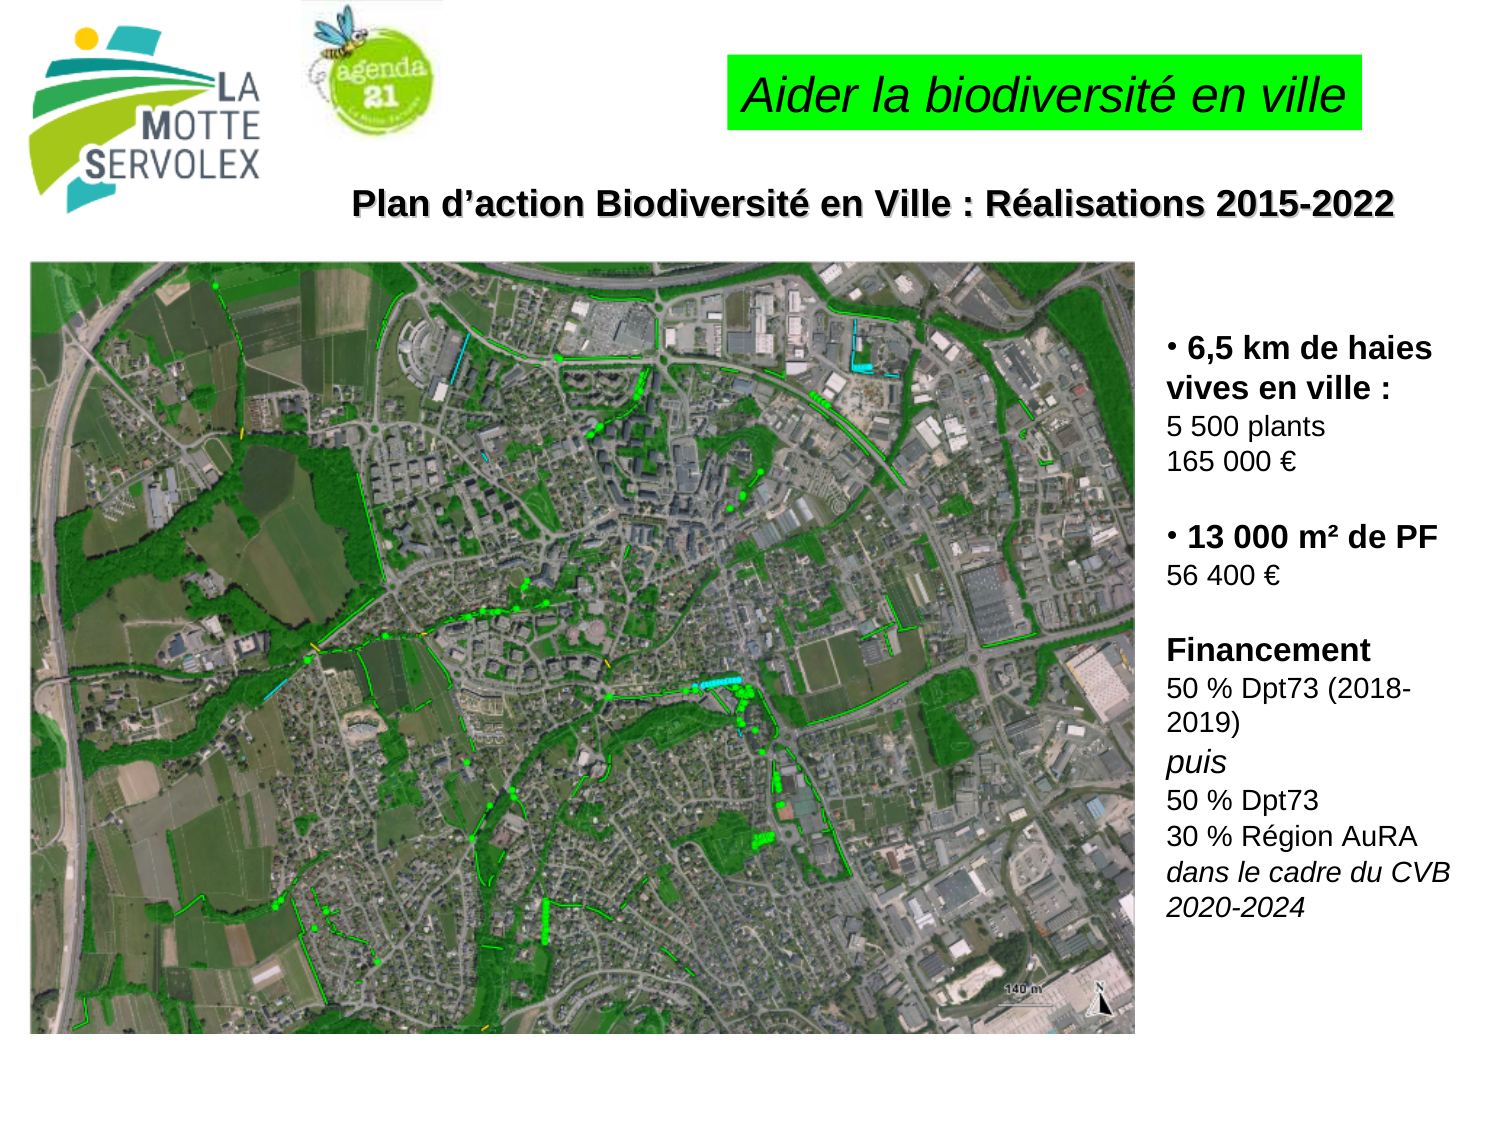

Aider la biodiversité en ville
Plan d’action Biodiversité en Ville : Réalisations 2015-2022
 6,5 km de haies vives en ville :
5 500 plants
165 000 €
 13 000 m² de PF
56 400 €
Financement
50 % Dpt73 (2018-2019)
puis
50 % Dpt73
30 % Région AuRA
dans le cadre du CVB 2020-2024